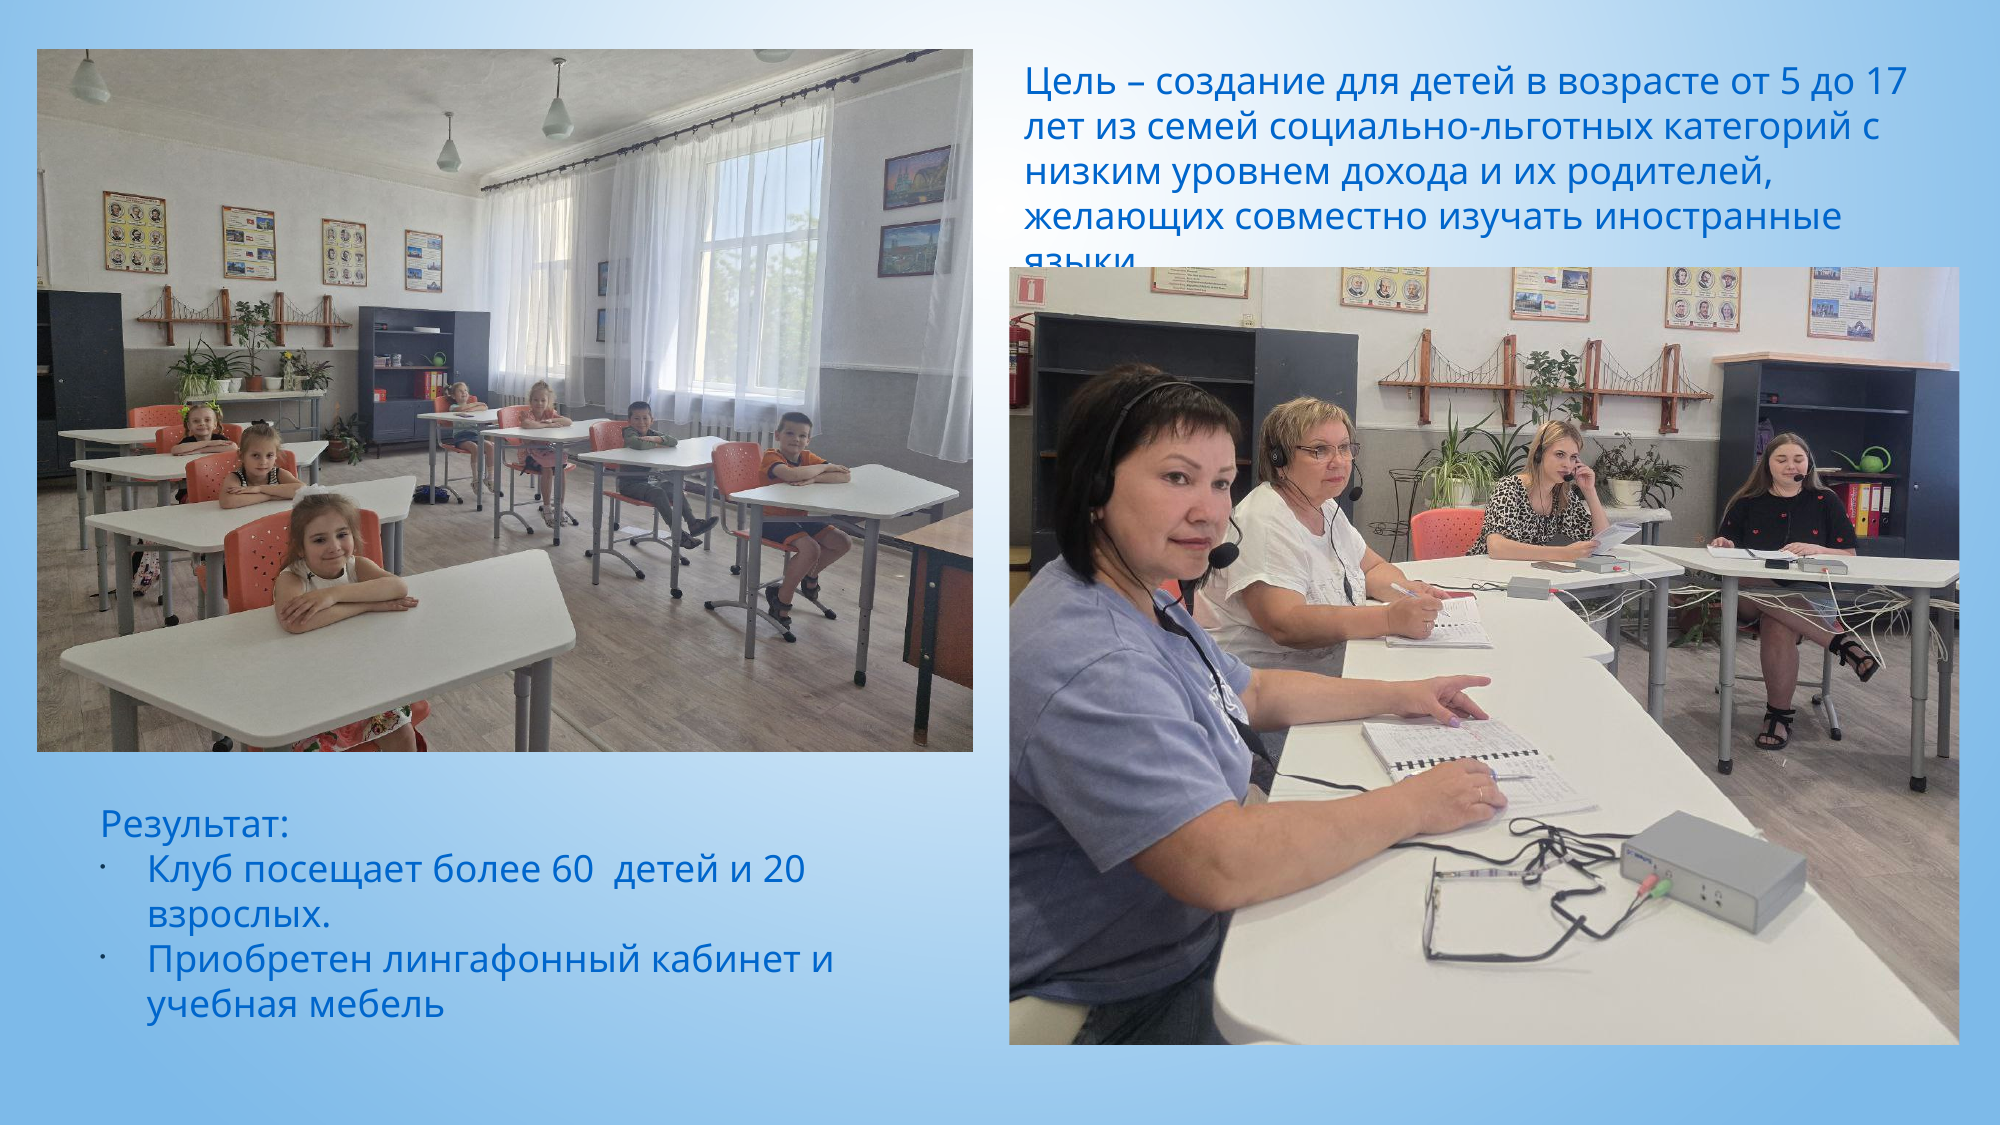

Цель – создание для детей в возрасте от 5 до 17 лет из семей социально-льготных категорий с низким уровнем дохода и их родителей, желающих совместно изучать иностранные языки.
Результат:
Клуб посещает более 60 детей и 20 взрослых.
Приобретен лингафонный кабинет и учебная мебель